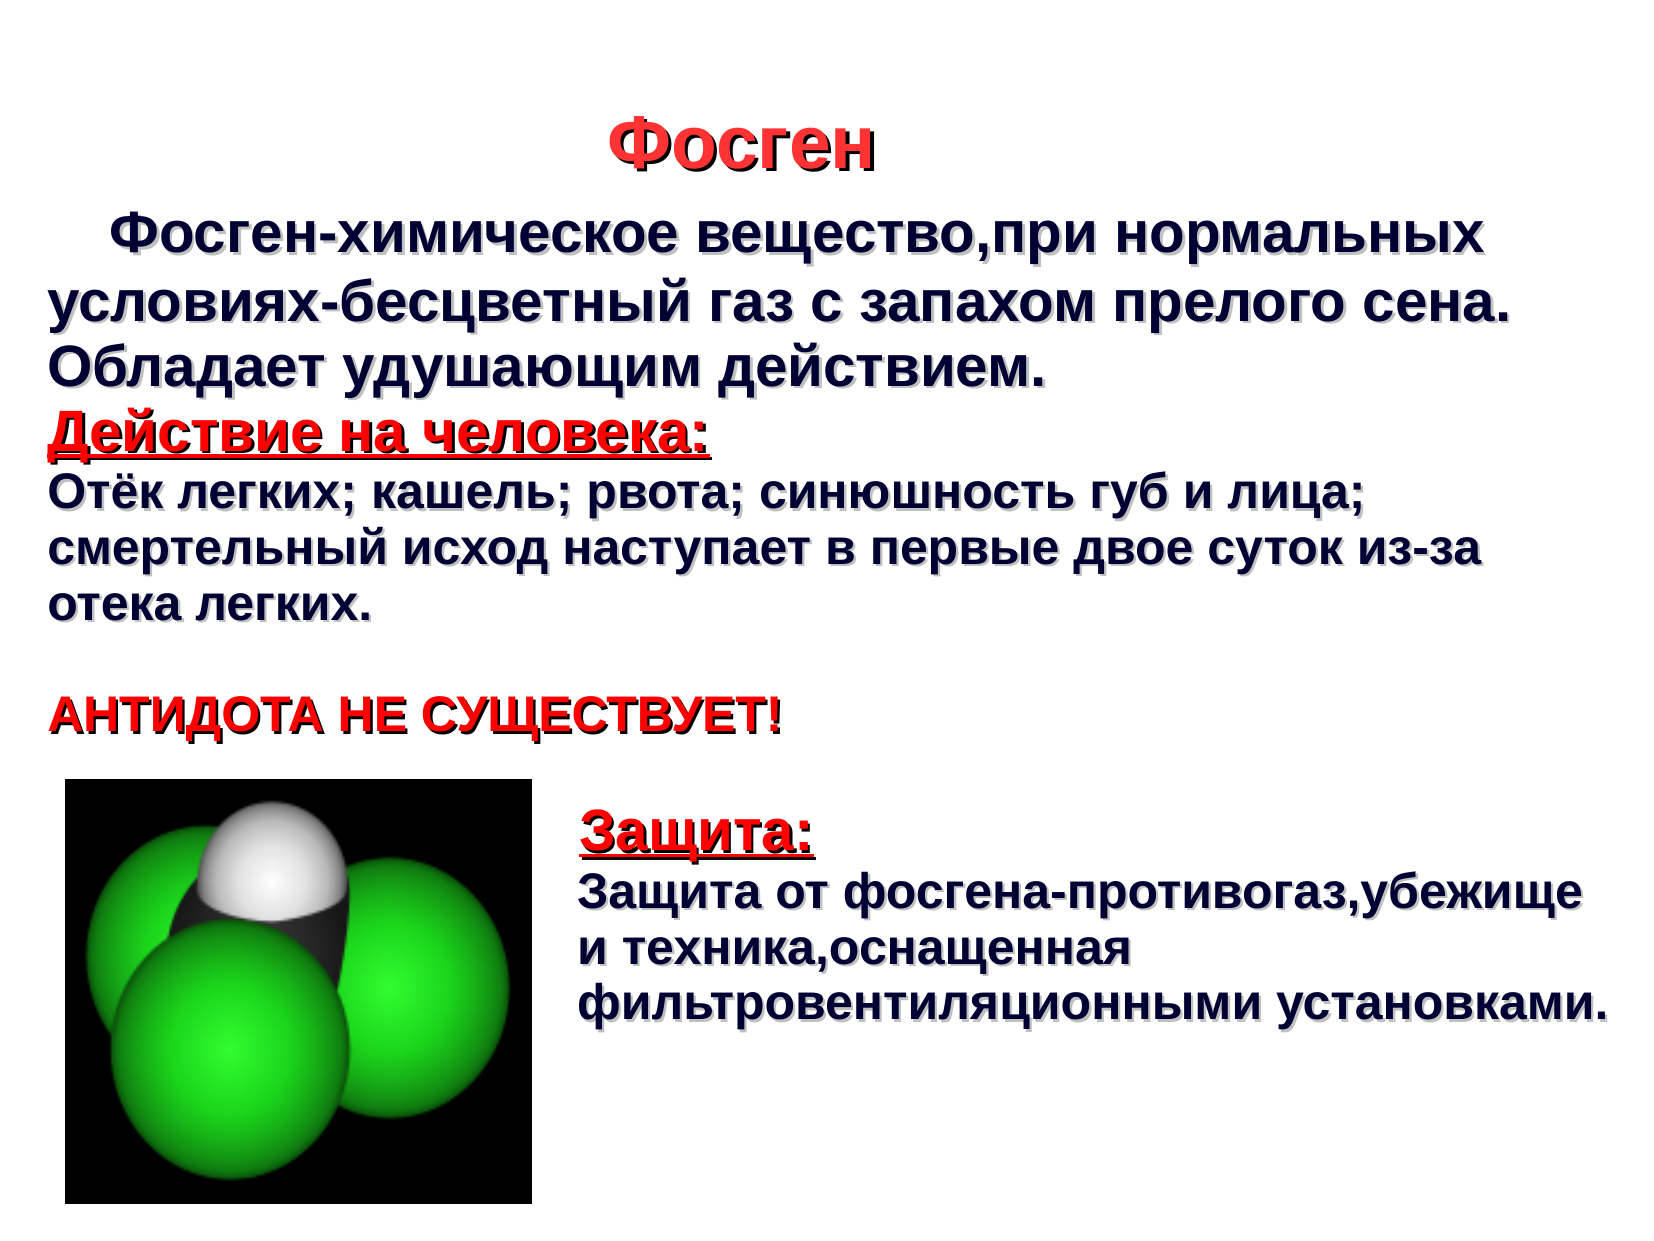

# Фосген Фосген-химическое вещество,при нормальных условиях-бесцветный газ с запахом прелого сена. Обладает удушающим действием. Действие на человека: Отёк легких; кашель; рвота; синюшность губ и лица; смертельный исход наступает в первые двое суток из-за отека легких. АНТИДОТА НЕ СУЩЕСТВУЕТ! Защита: Защита от фосгена-противогаз,убежище и техника,оснащенная фильтровентиляционными установками.